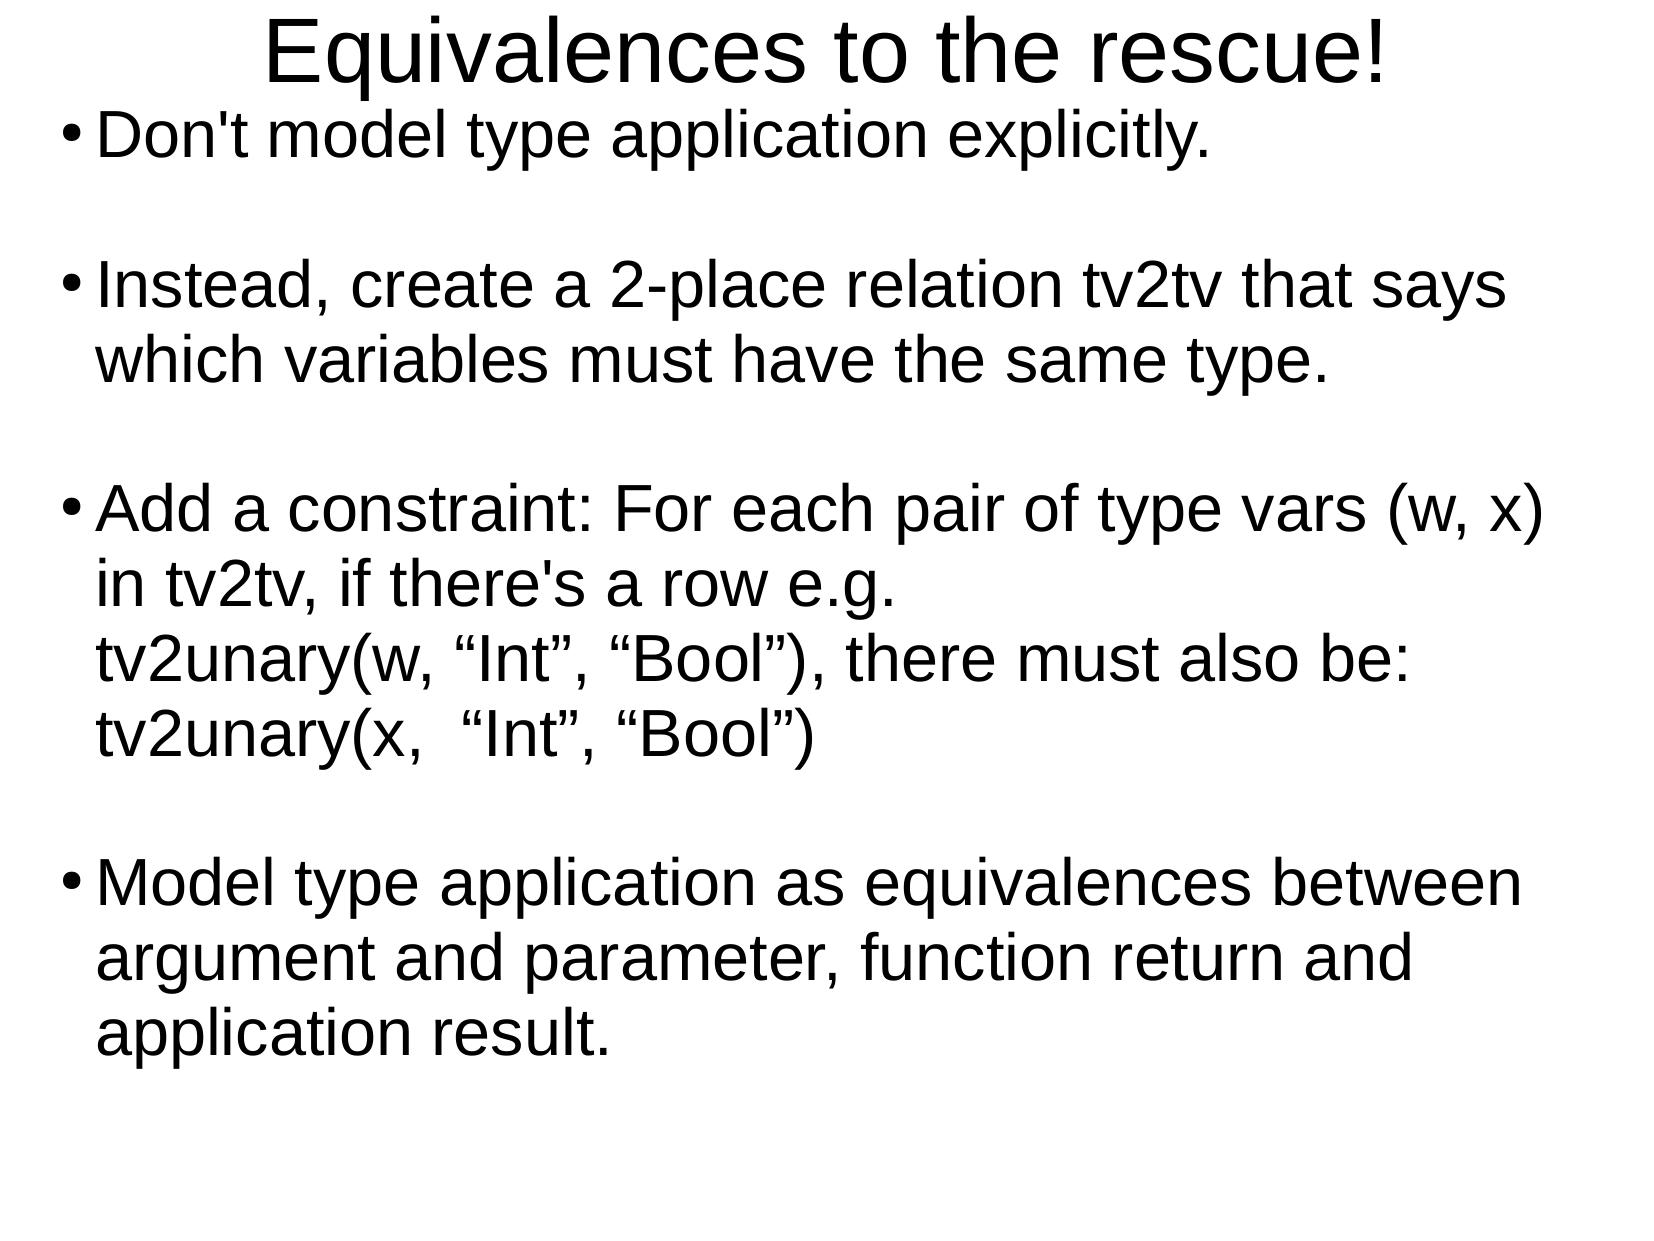

# Equivalences to the rescue!
Don't model type application explicitly.
Instead, create a 2-place relation tv2tv that says which variables must have the same type.
Add a constraint: For each pair of type vars (w, x) in tv2tv, if there's a row e.g.
tv2unary(w, “Int”, “Bool”), there must also be: tv2unary(x, “Int”, “Bool”)
Model type application as equivalences between argument and parameter, function return and application result.